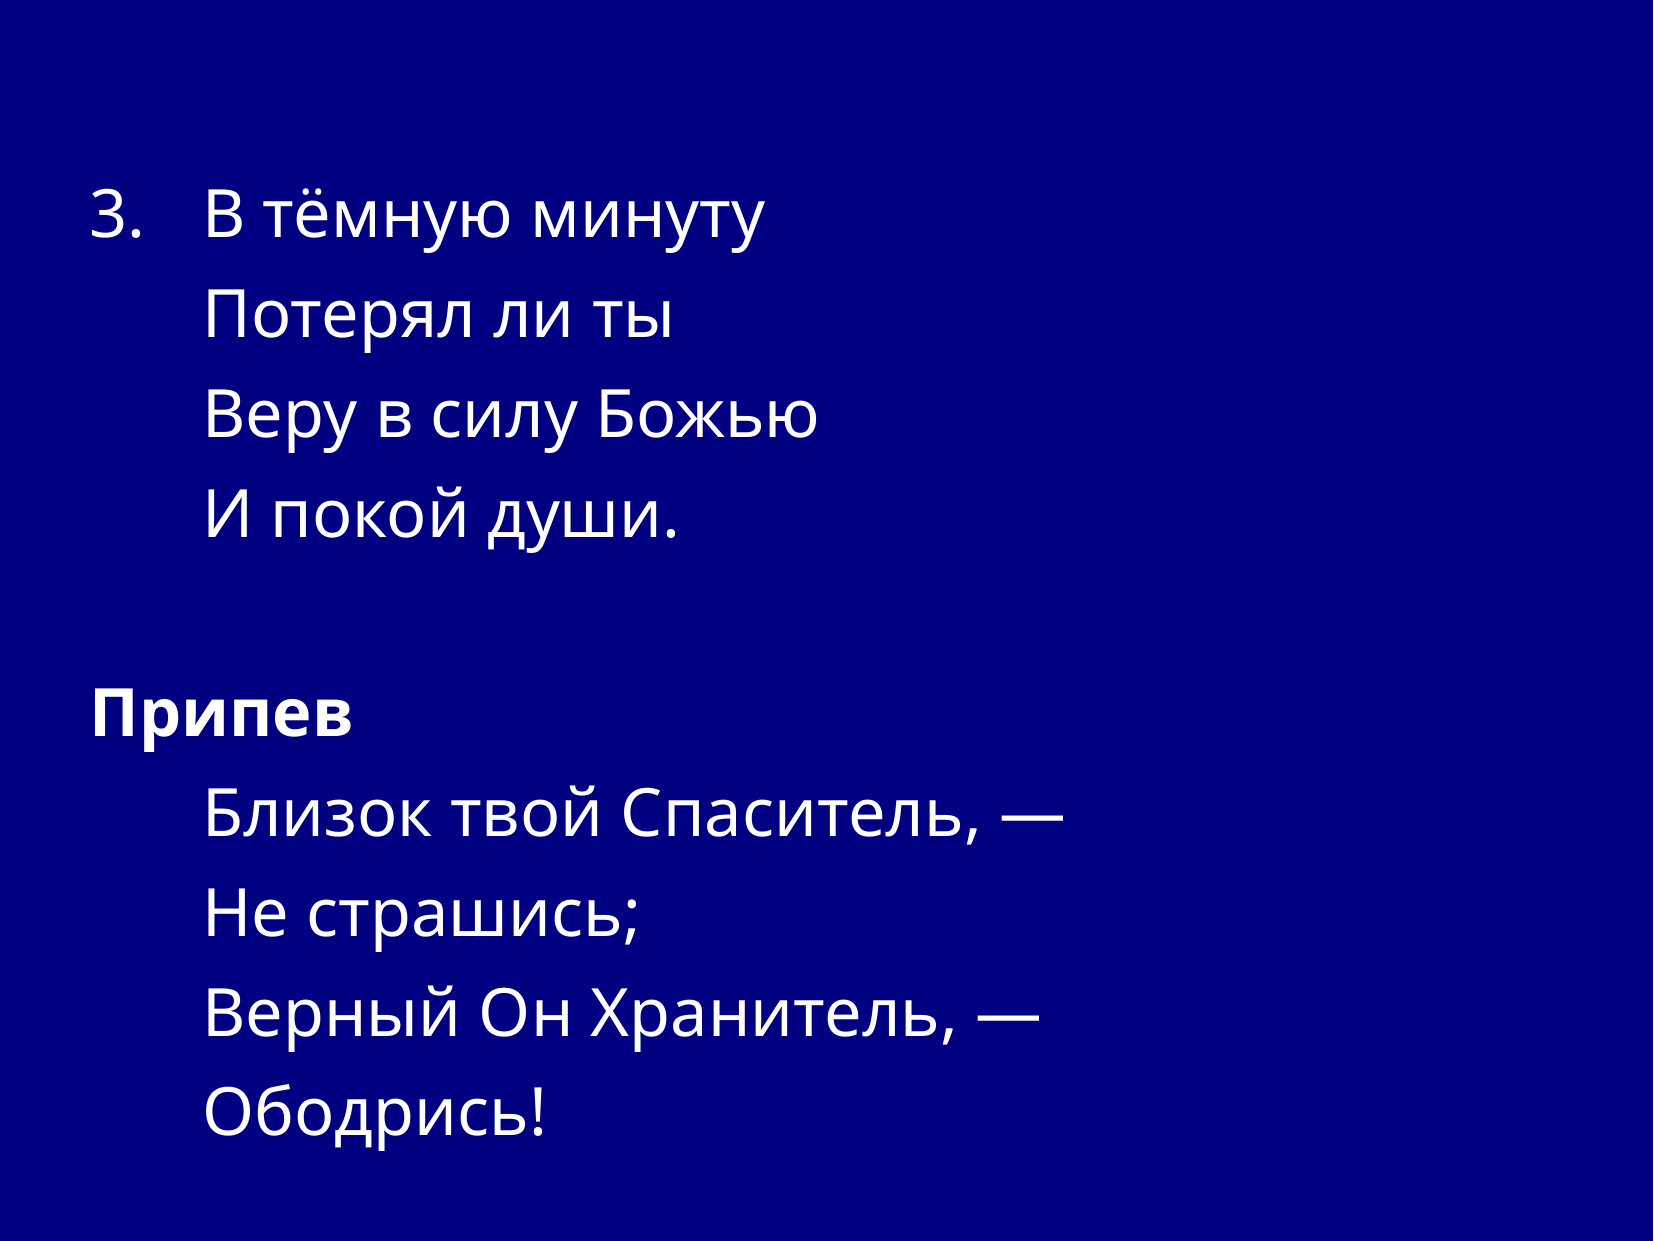

3.	В тёмную минуту
	Потерял ли ты
	Веру в силу Божью
	И покой души.
Припев
	Близок твой Спаситель, —
	Не страшись;
	Верный Он Хранитель, —
	Ободрись!